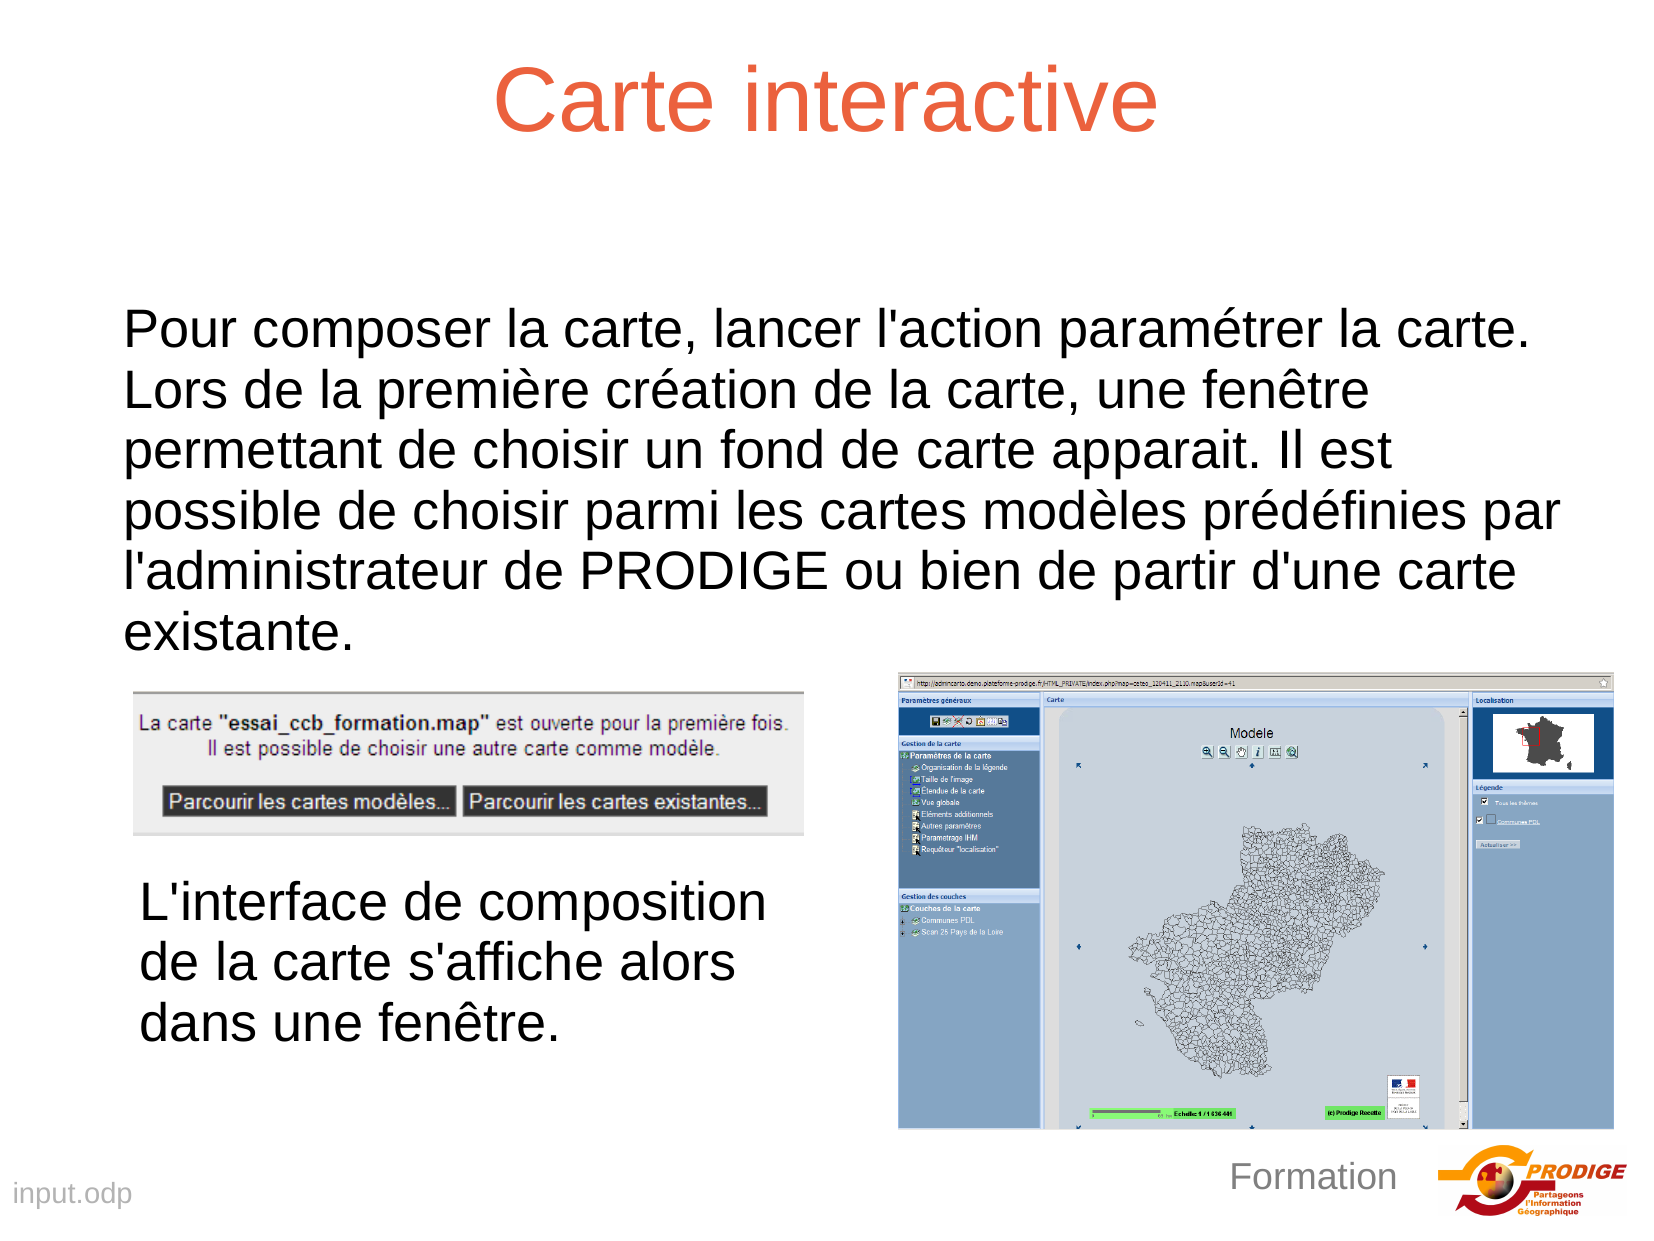

# Carte interactive
Pour composer la carte, lancer l'action paramétrer la carte.
Lors de la première création de la carte, une fenêtre permettant de choisir un fond de carte apparait. Il est possible de choisir parmi les cartes modèles prédéfinies par l'administrateur de PRODIGE ou bien de partir d'une carte existante.
L'interface de composition de la carte s'affiche alors dans une fenêtre.